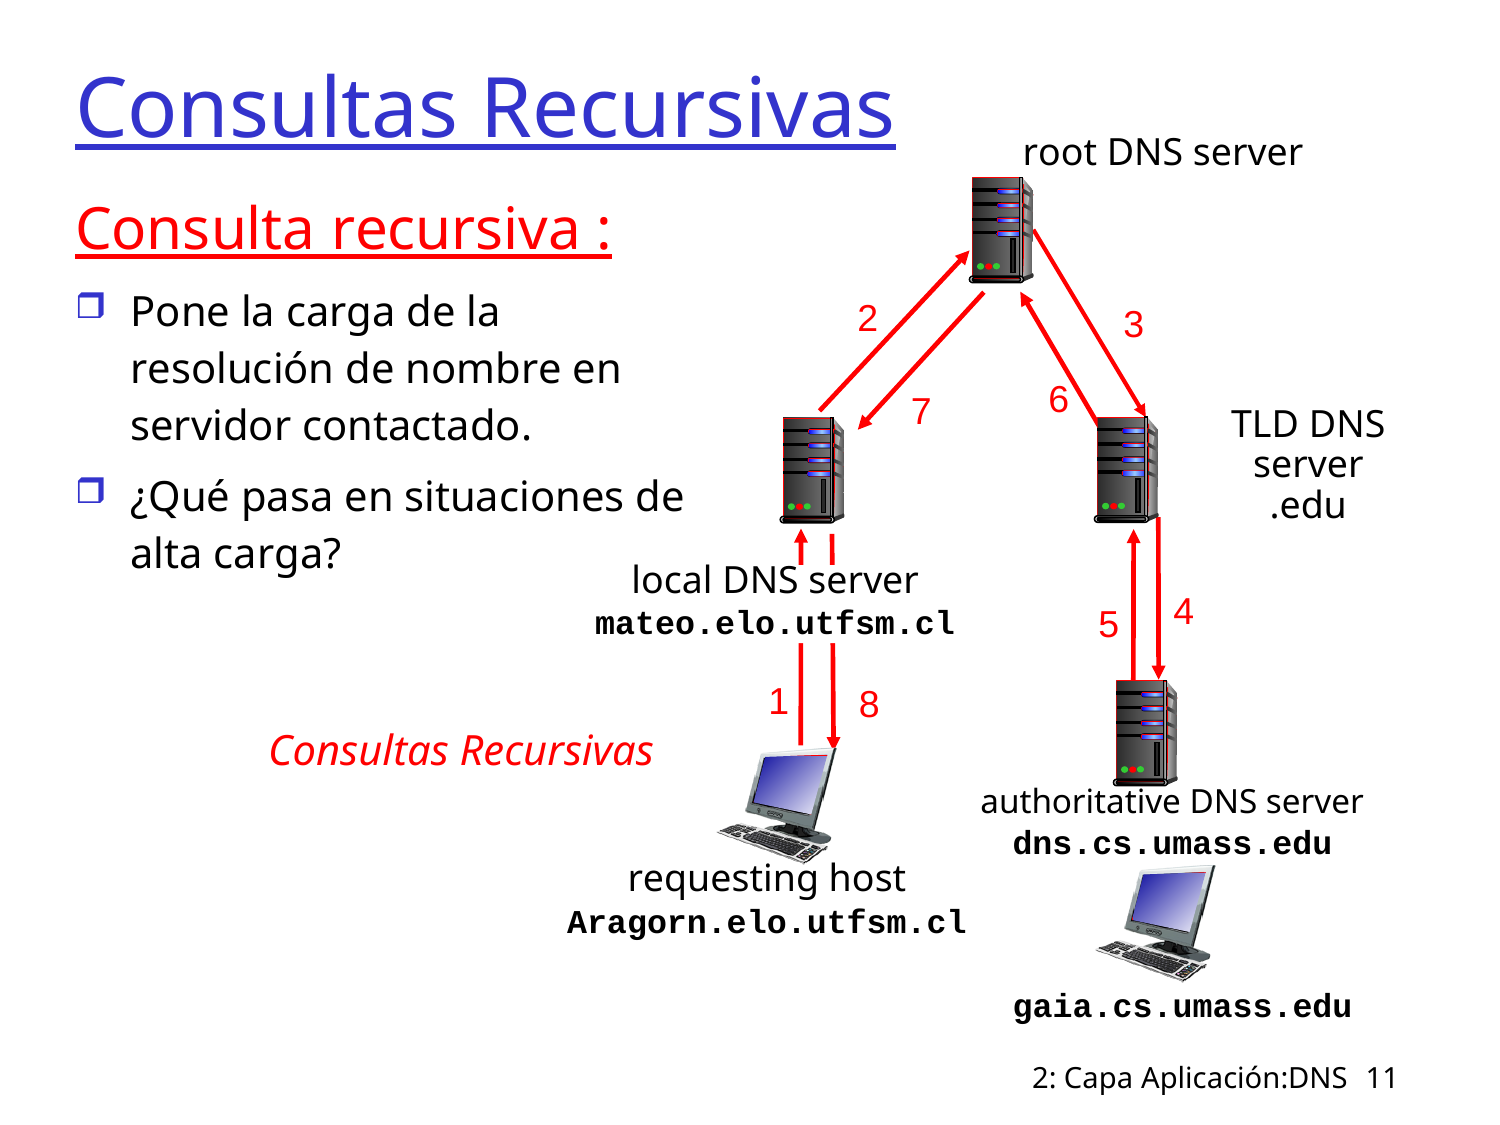

# Consultas Recursivas
root DNS server
Consulta recursiva :
Pone la carga de la resolución de nombre en servidor contactado.
¿Qué pasa en situaciones de alta carga?
2
3
6
7
TLD DNS server
.edu
local DNS server
mateo.elo.utfsm.cl
4
5
1
8
Consultas Recursivas
authoritative DNS server
dns.cs.umass.edu
requesting host
Aragorn.elo.utfsm.cl
gaia.cs.umass.edu